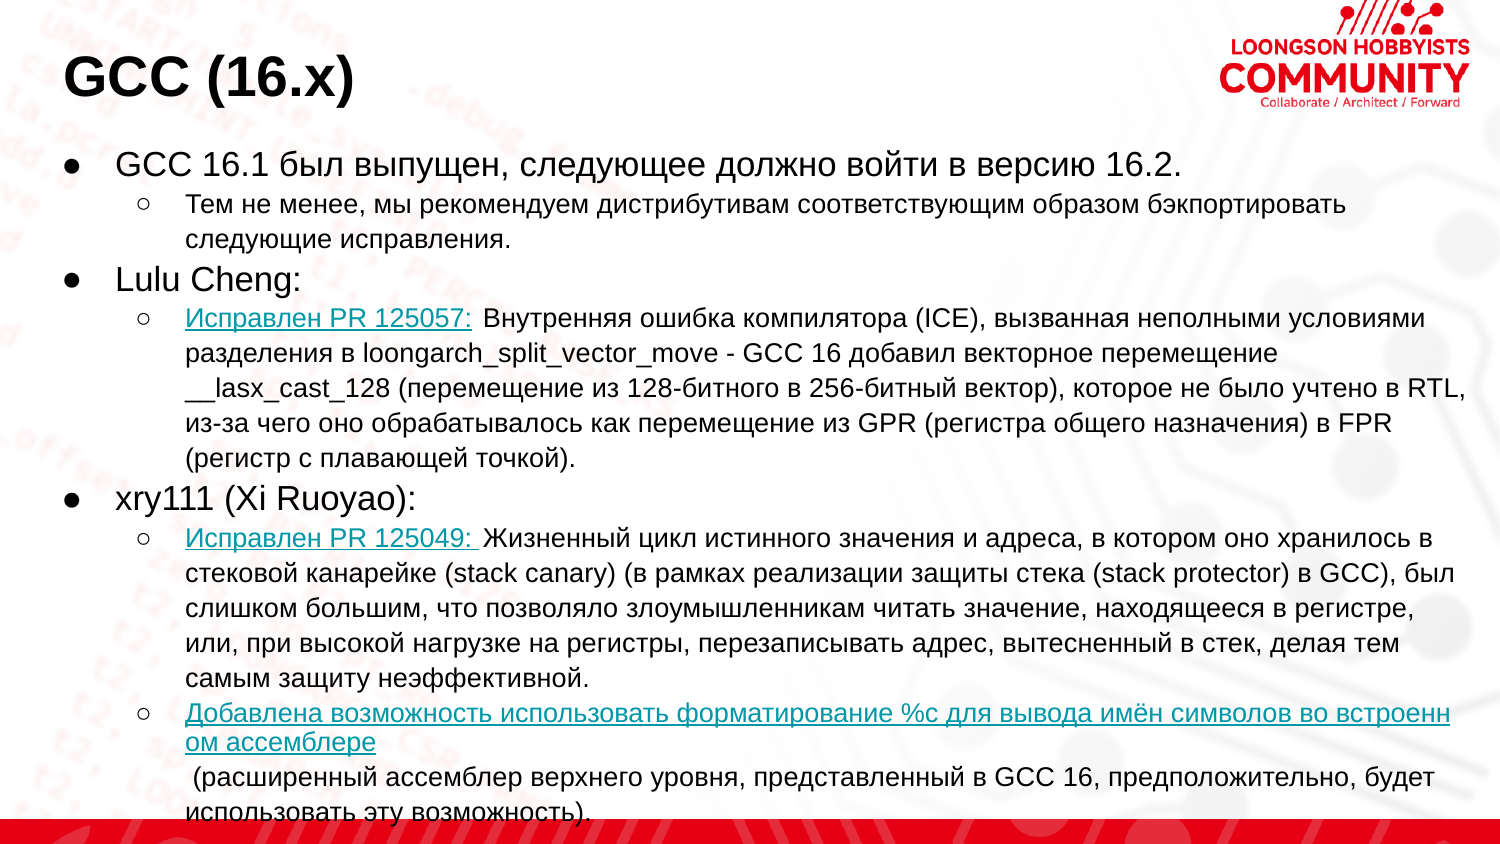

# GCC (16.x)
GCC 16.1 был выпущен, следующее должно войти в версию 16.2.
Тем не менее, мы рекомендуем дистрибутивам соответствующим образом бэкпортировать следующие исправления.
Lulu Cheng:
Исправлен PR 125057: Внутренняя ошибка компилятора (ICE), вызванная неполными условиями разделения в loongarch_split_vector_move - GCC 16 добавил векторное перемещение __lasx_cast_128 (перемещение из 128-битного в 256-битный вектор), которое не было учтено в RTL, из-за чего оно обрабатывалось как перемещение из GPR (регистра общего назначения) в FPR (регистр с плавающей точкой).
xry111 (Xi Ruoyao):
Исправлен PR 125049: Жизненный цикл истинного значения и адреса, в котором оно хранилось в стековой канарейке (stack canary) (в рамках реализации защиты стека (stack protector) в GCC), был слишком большим, что позволяло злоумышленникам читать значение, находящееся в регистре, или, при высокой нагрузке на регистры, перезаписывать адрес, вытесненный в стек, делая тем самым защиту неэффективной.
Добавлена возможность использовать форматирование %c для вывода имён символов во встроенном ассемблере (расширенный ассемблер верхнего уровня, представленный в GCC 16, предположительно, будет использовать эту возможность).